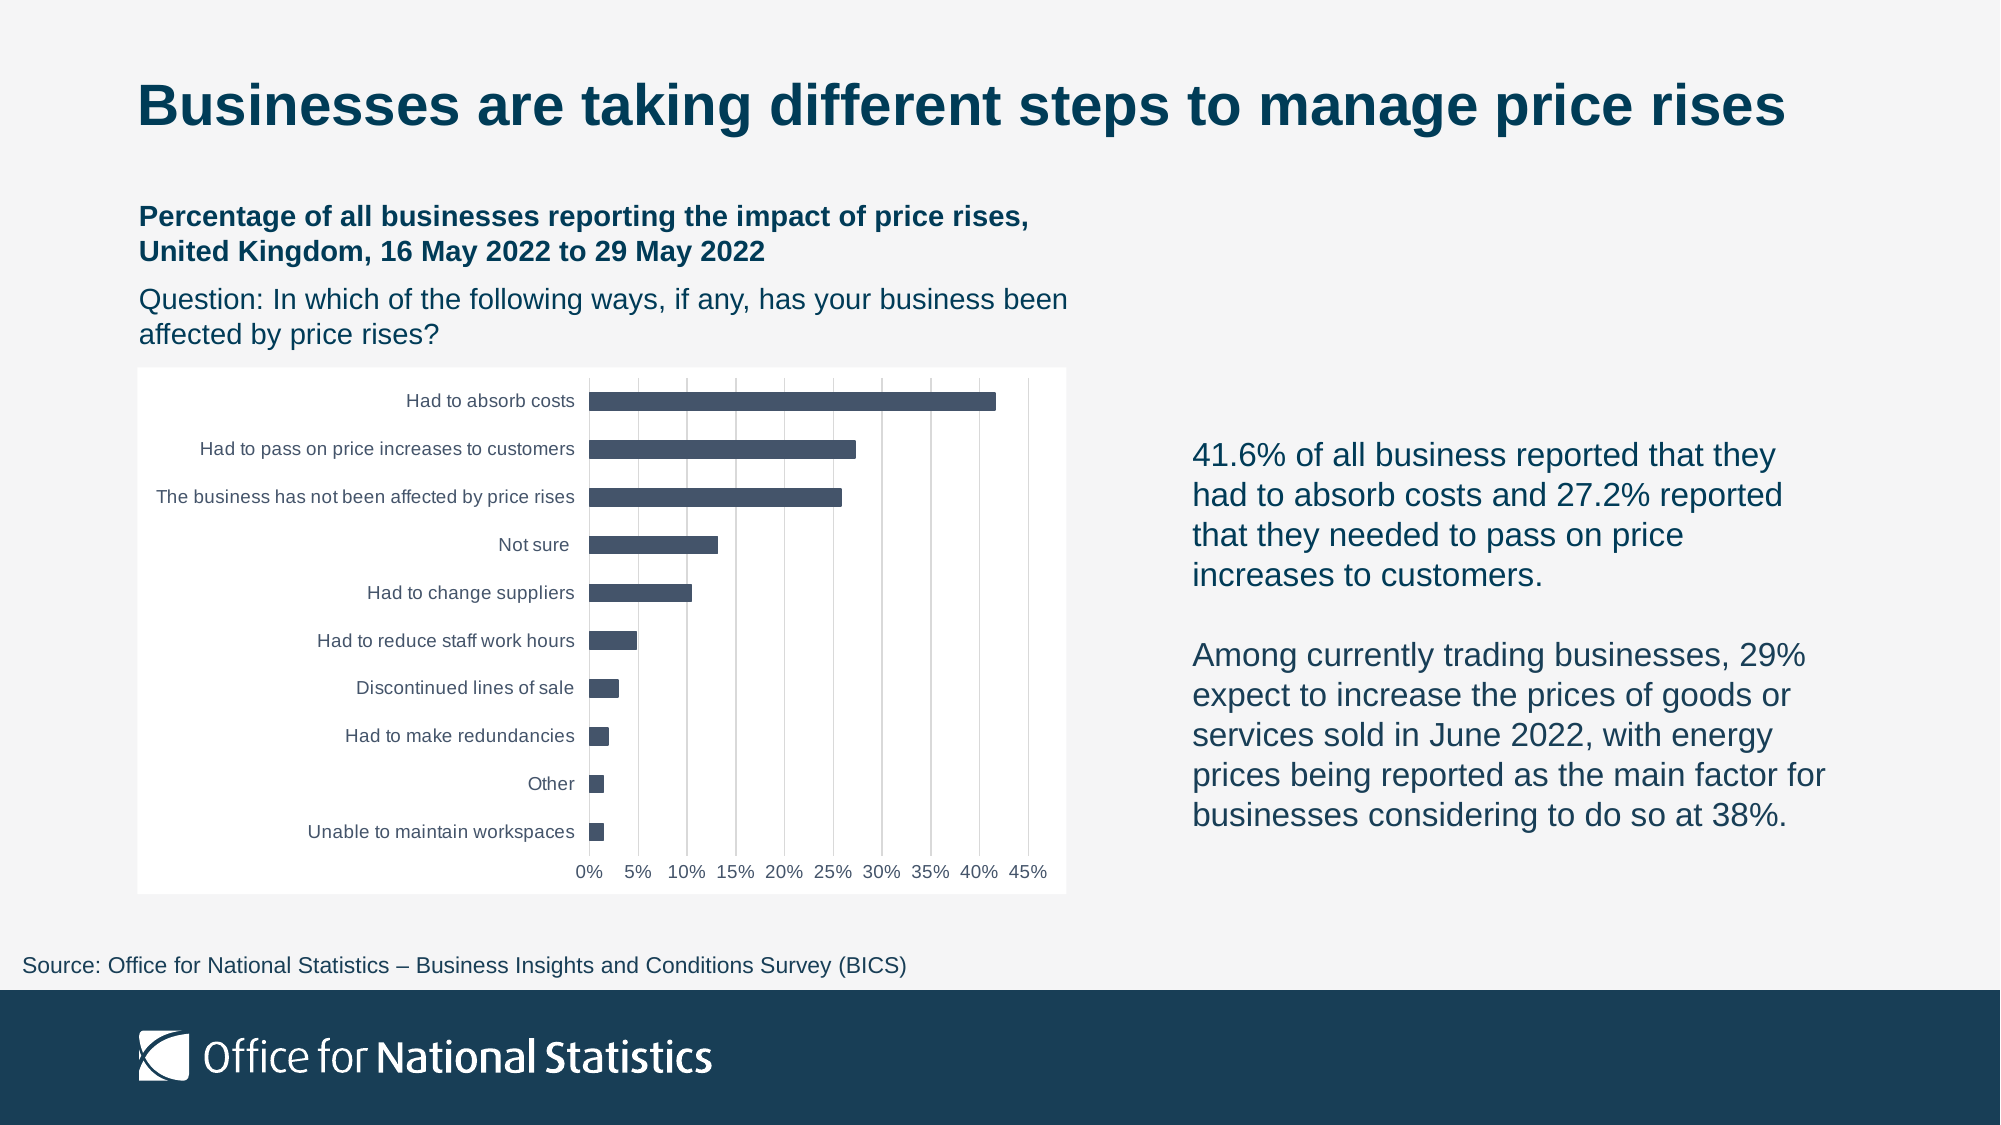

# Businesses are taking different steps to manage price rises
Percentage of all businesses reporting the impact of price rises, United Kingdom, 16 May 2022 to 29 May 2022
Question: In which of the following ways, if any, has your business been affected by price rises?
### Chart
| Category | Series1 |
|---|---|
| Unable to maintain workspaces | 0.014 |
| Other | 0.014 |
| Had to make redundancies | 0.019 |
| Discontinued lines of sale | 0.029 |
| Had to reduce staff work hours | 0.048 |
| Had to change suppliers | 0.104 |
| Not sure | 0.131 |
| The business has not been affected by price rises | 0.258 |
| Had to pass on price increases to customers | 0.272 |
| Had to absorb costs | 0.416 |41.6% of all business reported that they had to absorb costs and 27.2% reported that they needed to pass on price increases to customers.
Among currently trading businesses, 29% expect to increase the prices of goods or services sold in June 2022, with energy prices being reported as the main factor for businesses considering to do so at 38%.
Source: Office for National Statistics – Business Insights and Conditions Survey (BICS)